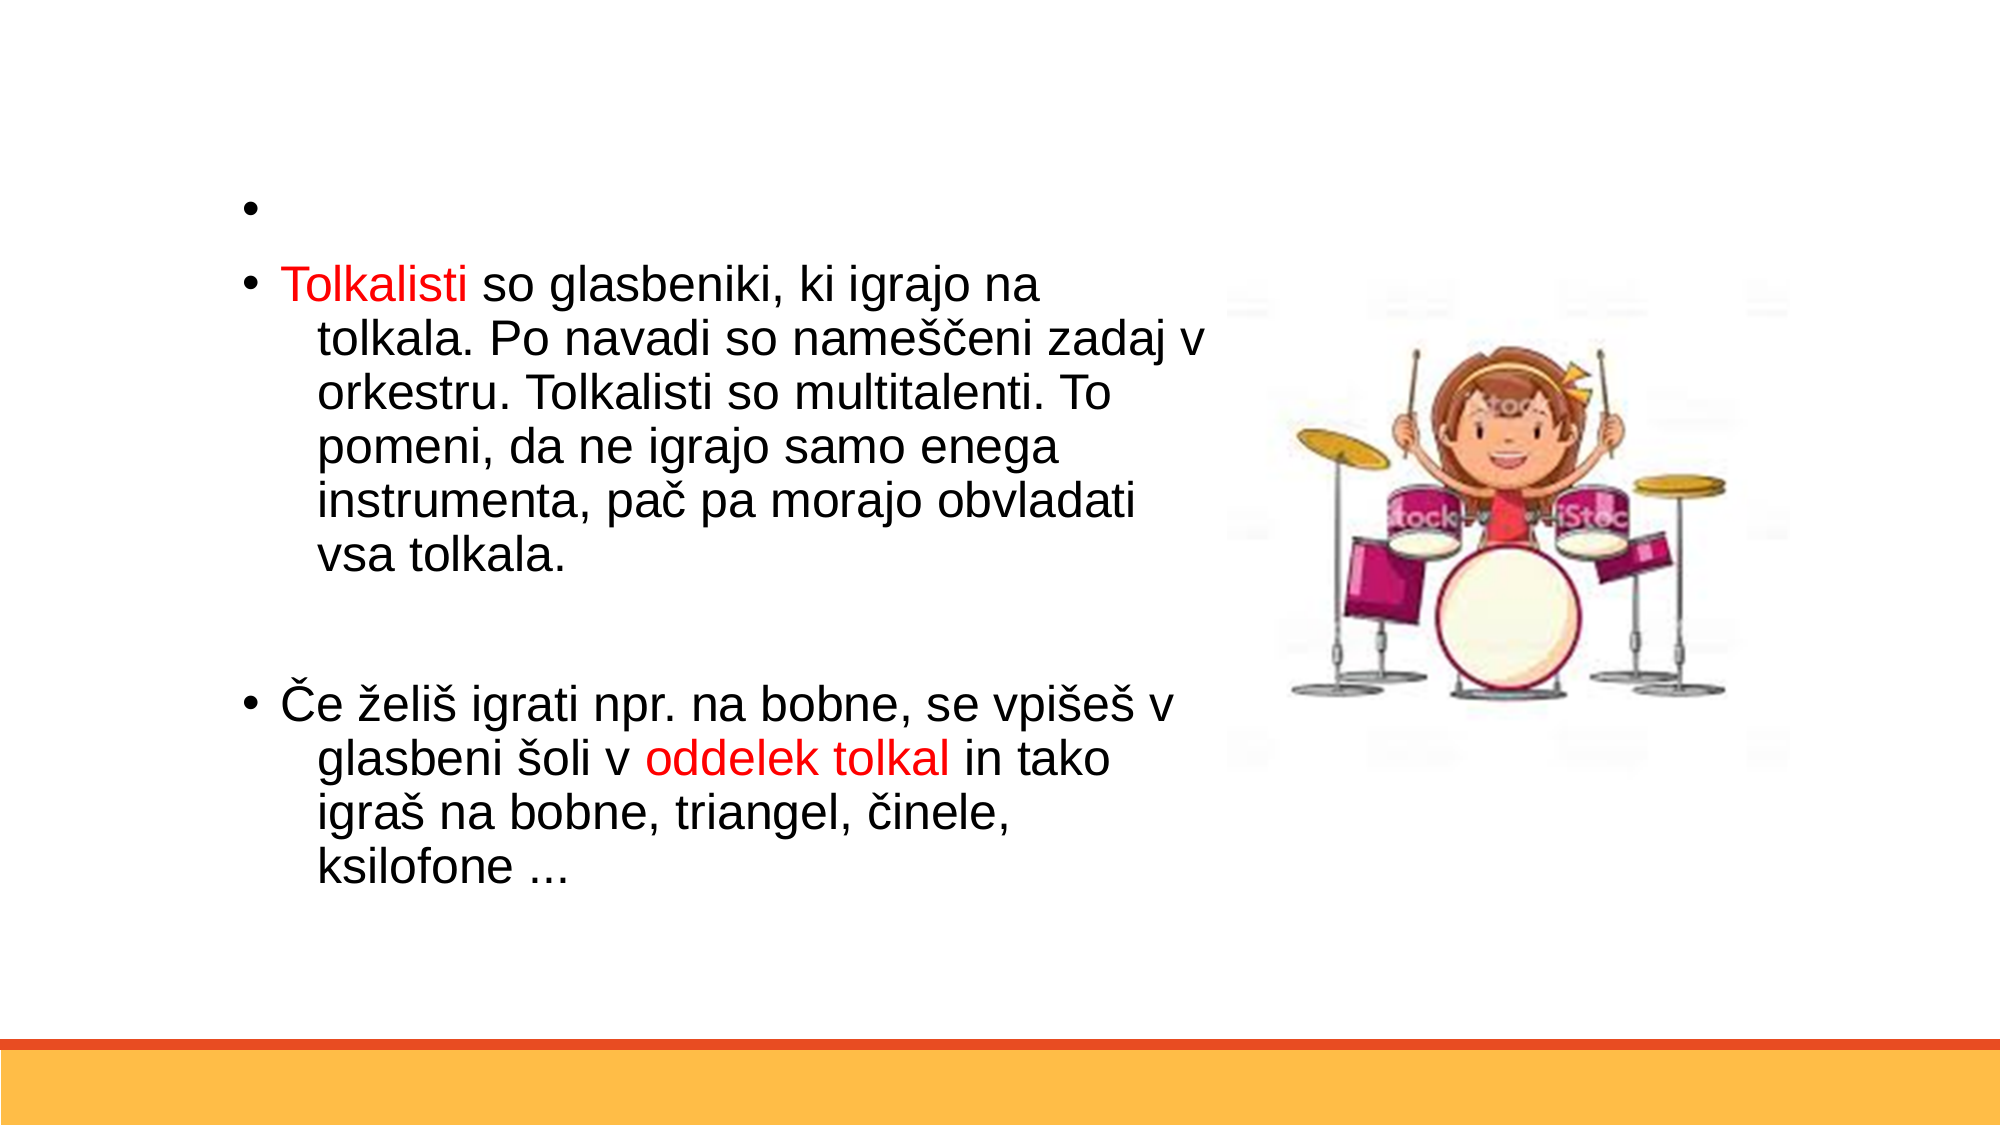

Tolkalisti so glasbeniki, ki igrajo na tolkala. Po navadi so nameščeni zadaj v orkestru. Tolkalisti so multitalenti. To pomeni, da ne igrajo samo enega instrumenta, pač pa morajo obvladati vsa tolkala.
Če želiš igrati npr. na bobne, se vpišeš v glasbeni šoli v oddelek tolkal in tako igraš na bobne, triangel, činele, ksilofone ...